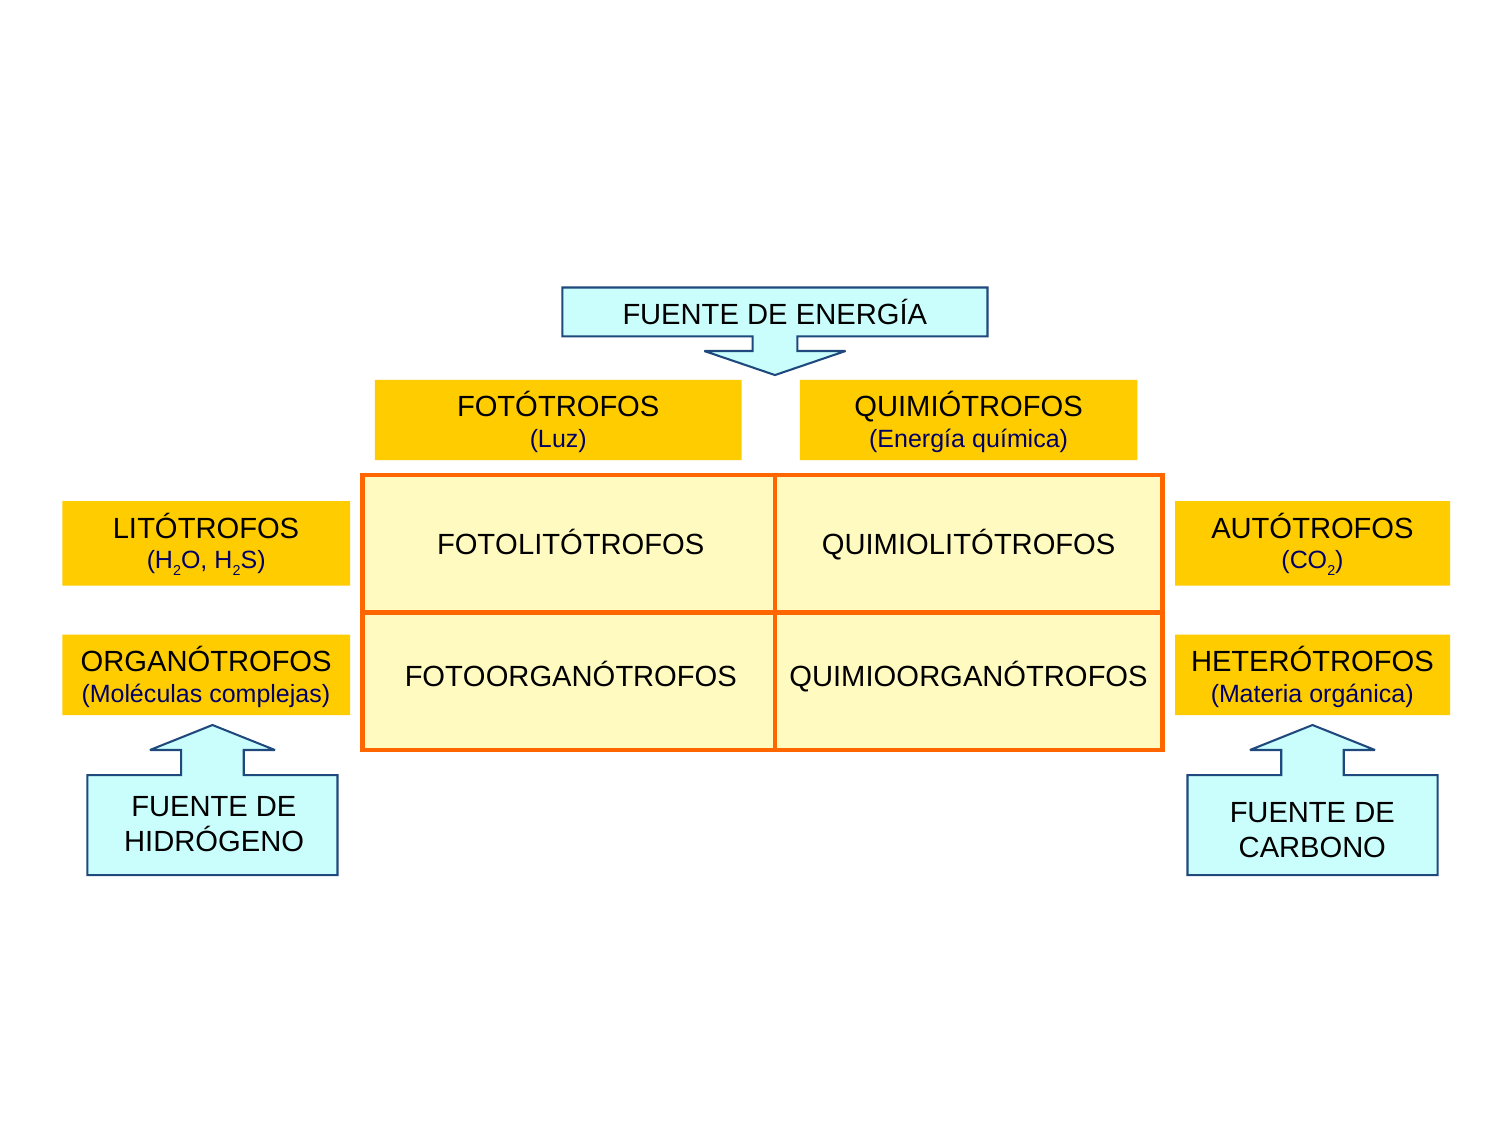

FUENTE DE ENERGÍA
FOTÓTROFOS
(Luz)
QUIMIÓTROFOS
(Energía química)
LITÓTROFOS
(H2O, H2S)
AUTÓTROFOS
(CO2)
FOTOLITÓTROFOS
QUIMIOLITÓTROFOS
ORGANÓTROFOS
(Moléculas complejas)
HETERÓTROFOS
(Materia orgánica)
FOTOORGANÓTROFOS
QUIMIOORGANÓTROFOS
FUENTE DE HIDRÓGENO
FUENTE DE CARBONO